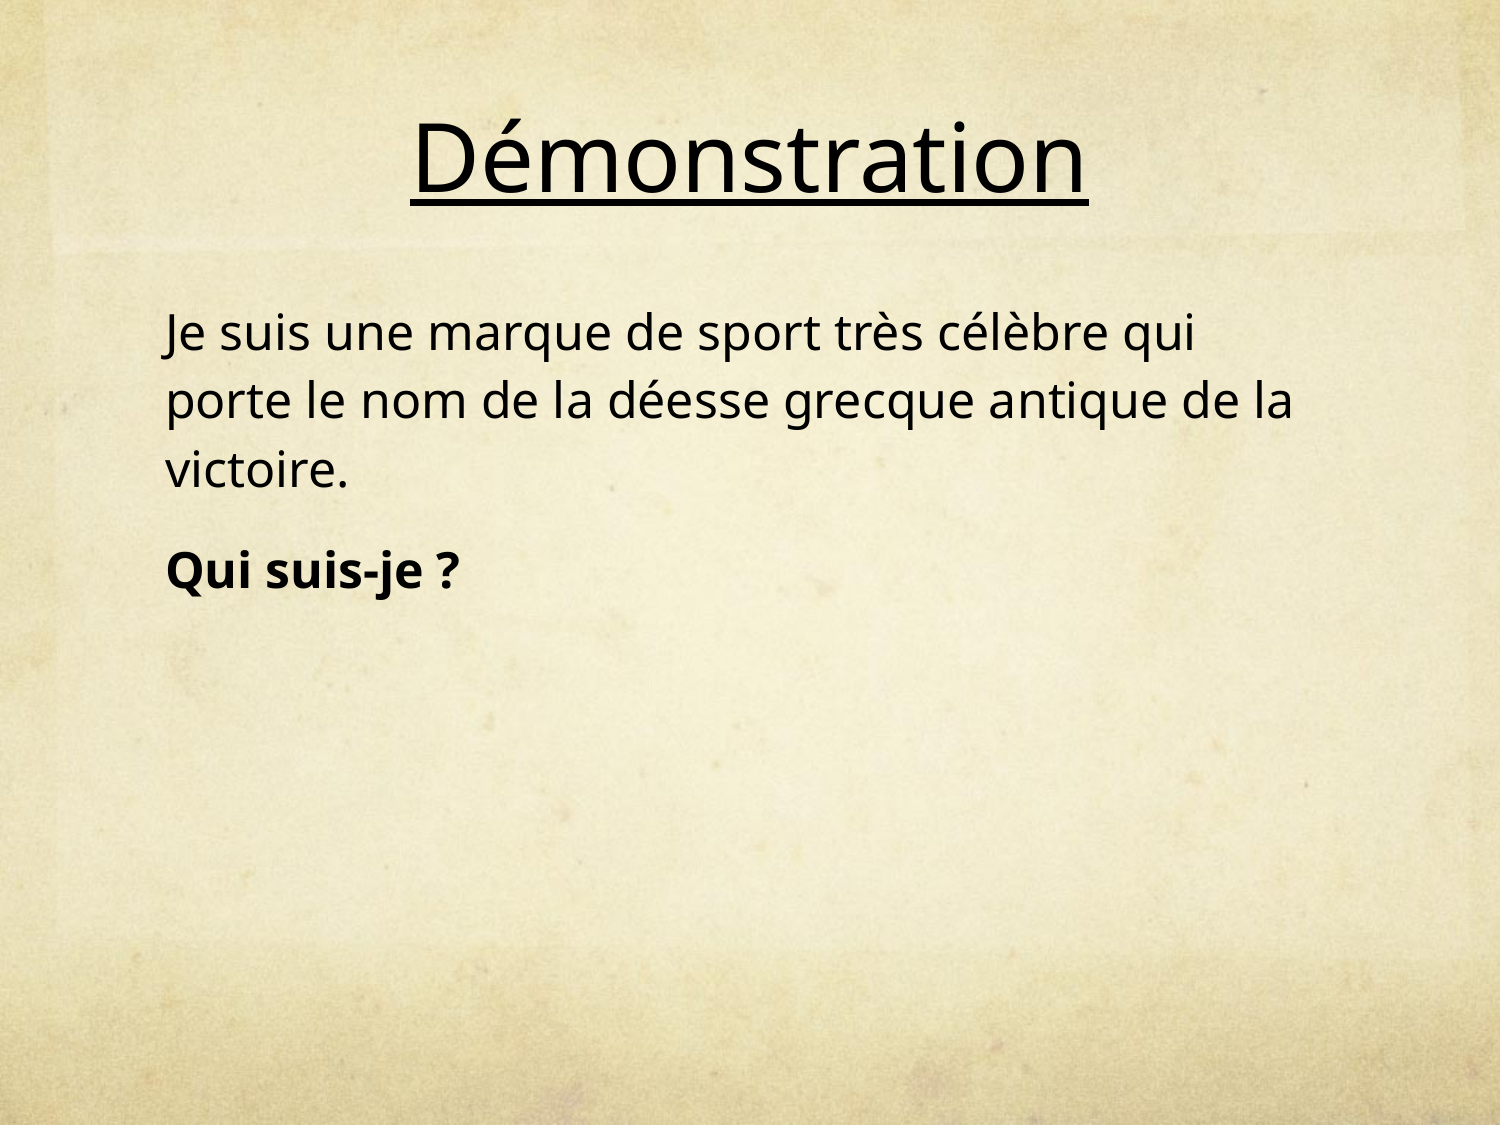

# Démonstration
Je suis une marque de sport très célèbre qui porte le nom de la déesse grecque antique de la victoire.
Qui suis-je ?